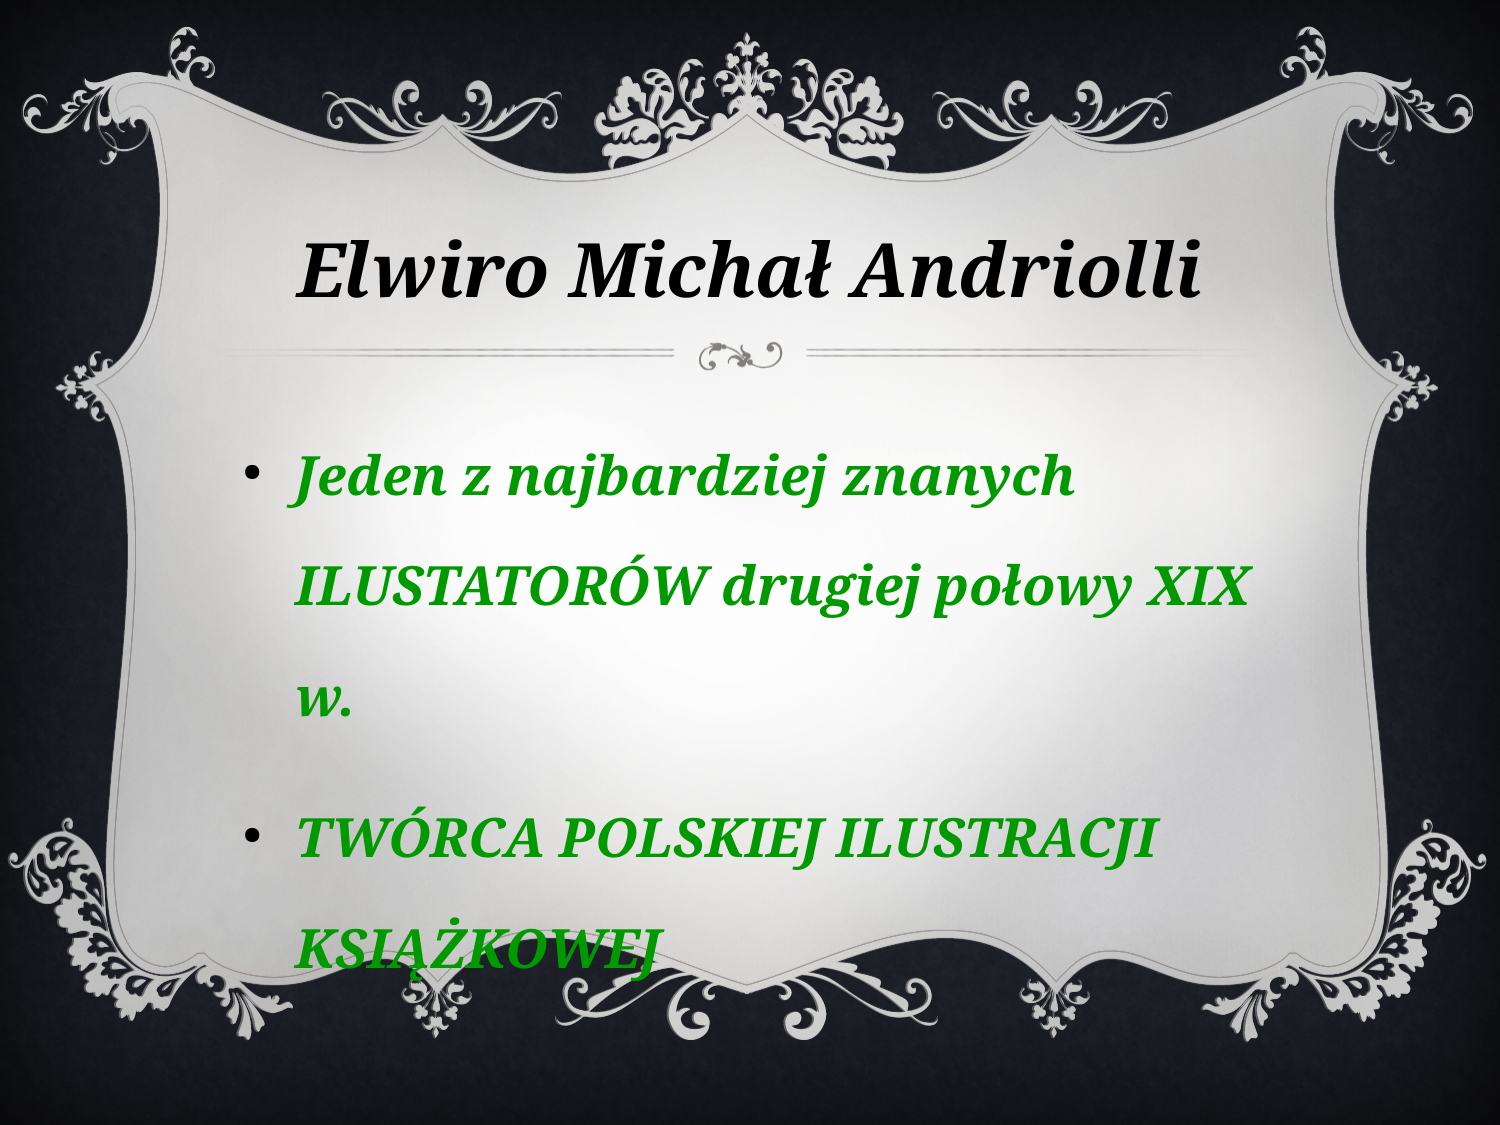

# Elwiro Michał Andriolli
Jeden z najbardziej znanych ILUSTATORÓW drugiej połowy XIX w.
TWÓRCA POLSKIEJ ILUSTRACJI KSIĄŻKOWEJ